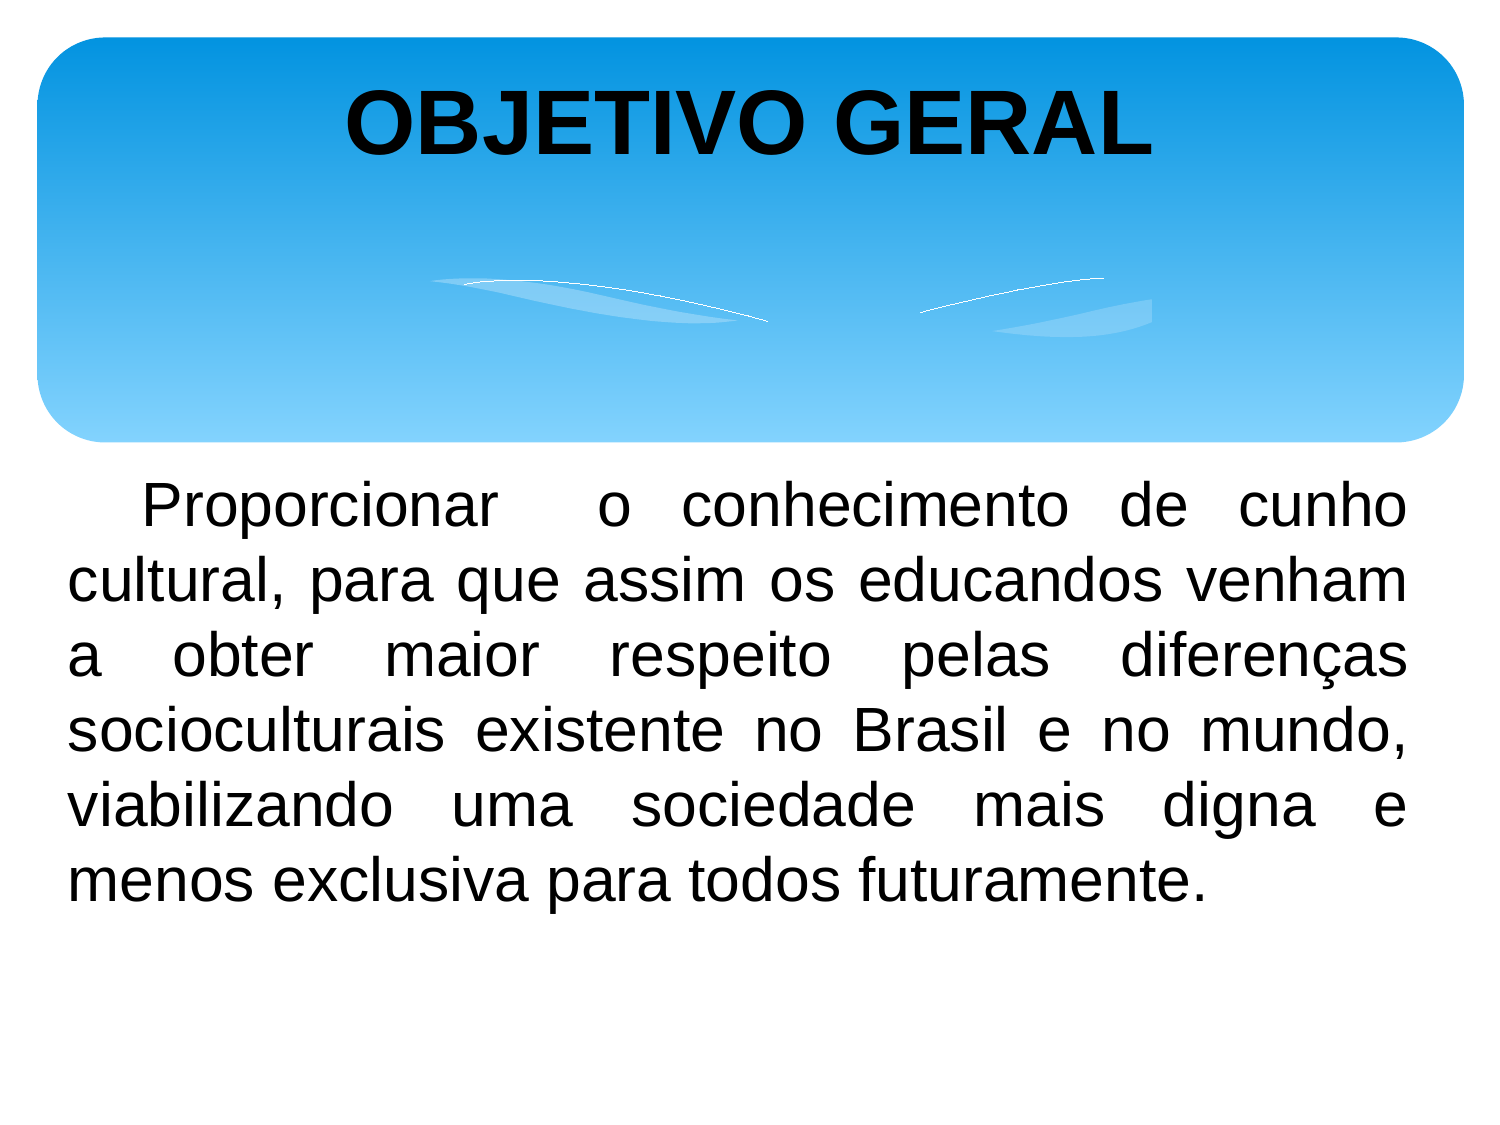

OBJETIVO GERAL
# Proporcionar o conhecimento de cunho cultural, para que assim os educandos venham a obter maior respeito pelas diferenças socioculturais existente no Brasil e no mundo, viabilizando uma sociedade mais digna e menos exclusiva para todos futuramente.